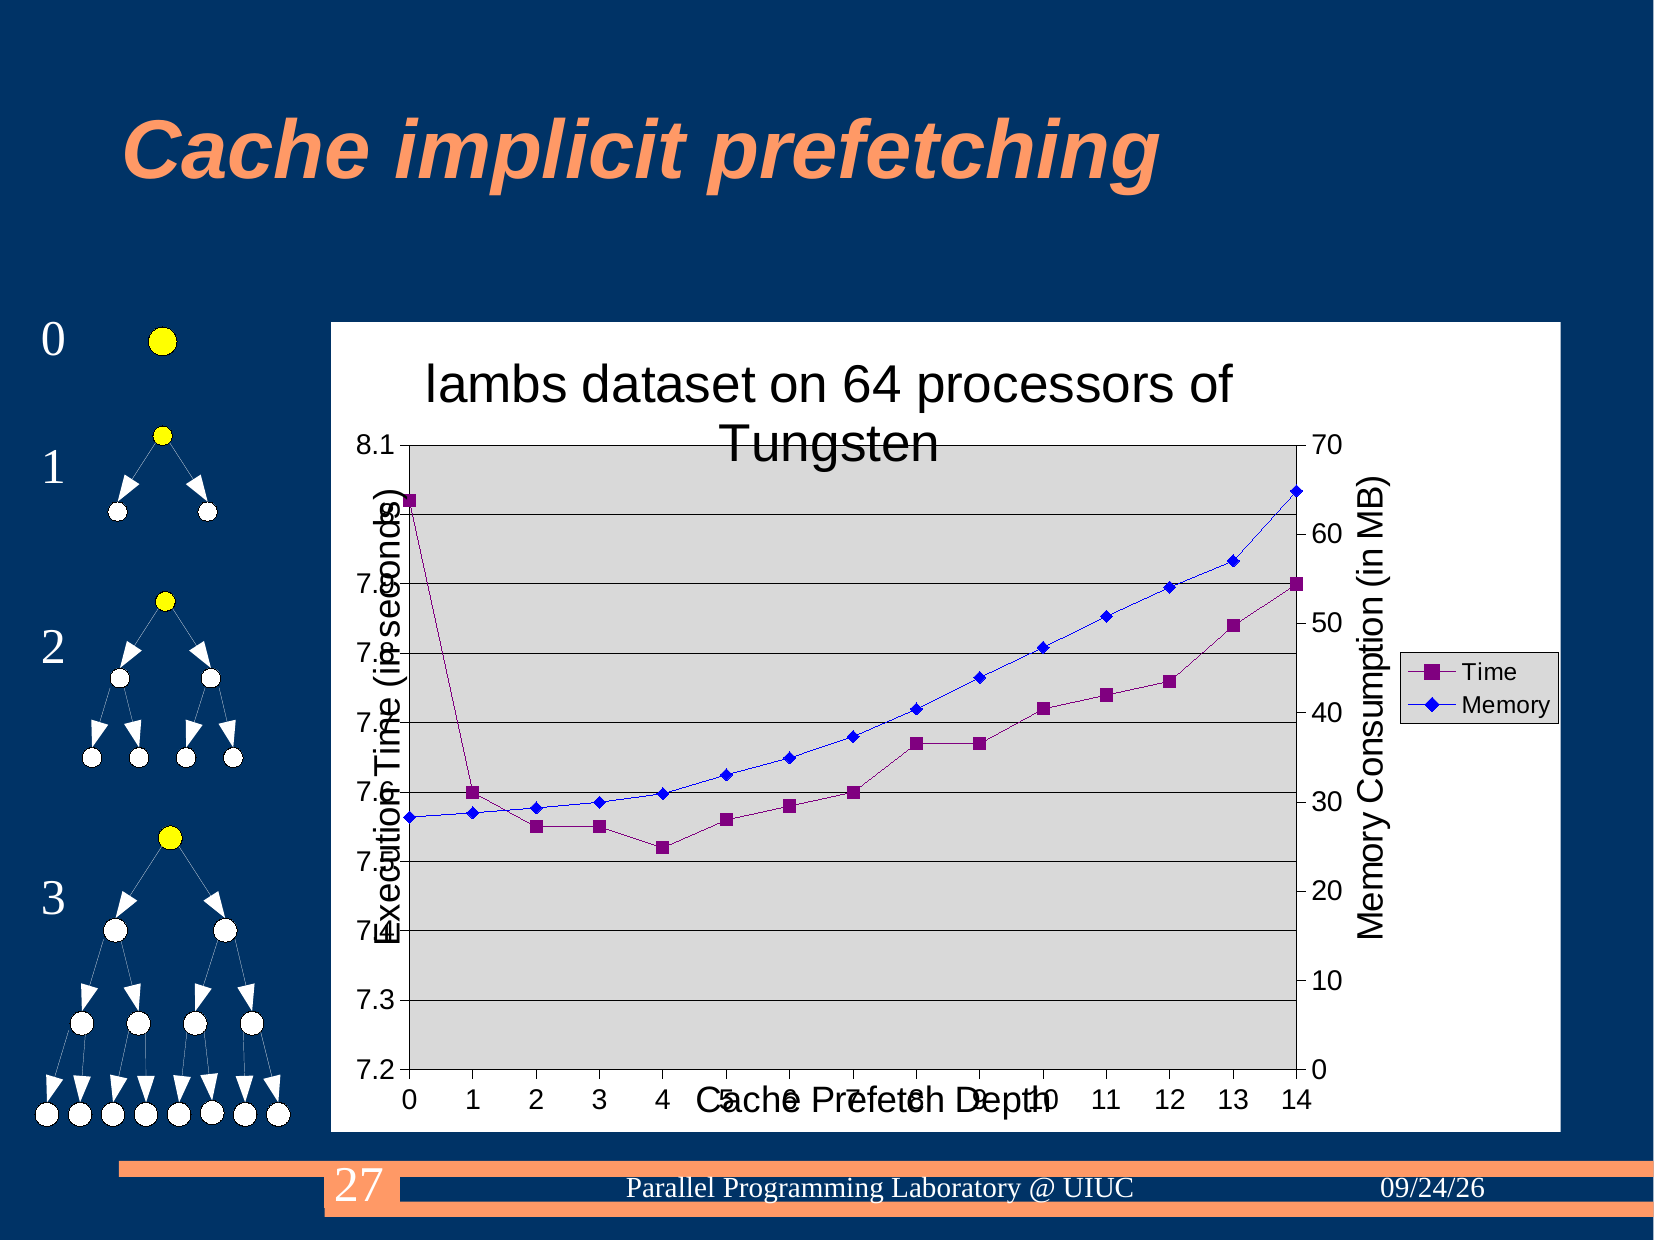

# Cache implicit prefetching
0
### Chart: lambs dataset on 64 processors of Tungsten
| Category | Time | Memory |
|---|---|---|
| 0 | 8.02 | 28.32 |
| 1 | 7.6 | 28.79 |
| 2 | 7.55 | 29.34 |
| 3 | 7.55 | 29.98 |
| 4 | 7.52 | 30.94 |
| 5 | 7.56 | 33.06 |
| 6 | 7.58 | 34.96 |
| 7 | 7.6 | 37.34 |
| 8 | 7.67 | 40.44 |
| 9 | 7.67 | 43.97 |
| 10 | 7.72 | 47.35 |
| 11 | 7.74 | 50.83 |
| 12 | 7.76 | 54.1 |
| 13 | 7.84 | 57.04 |
| 14 | 7.9 | 64.88 |
1
2
3
Parallel Programming Laboratory @ UIUC